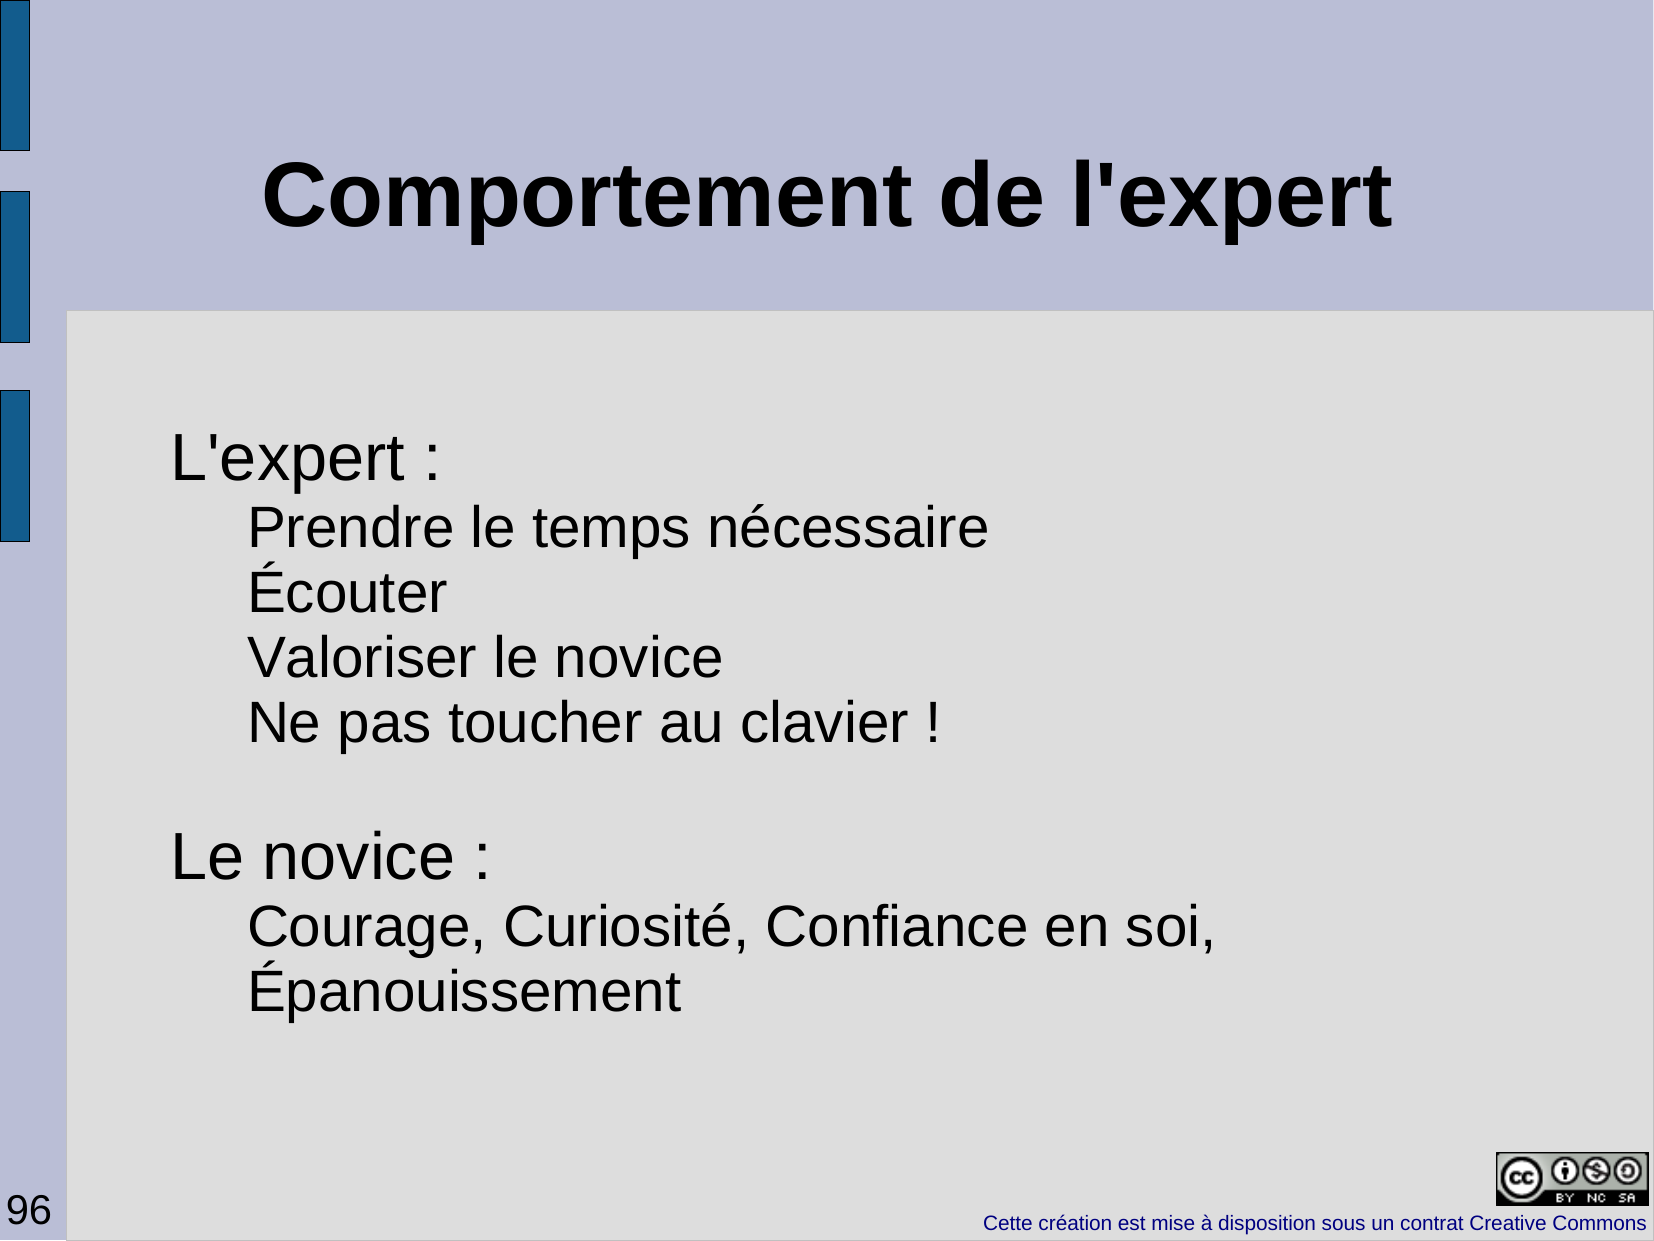

# Comportement de l'expert
L'expert :
Prendre le temps nécessaire
Écouter
Valoriser le novice
Ne pas toucher au clavier !
Le novice :
Courage, Curiosité, Confiance en soi,
Épanouissement